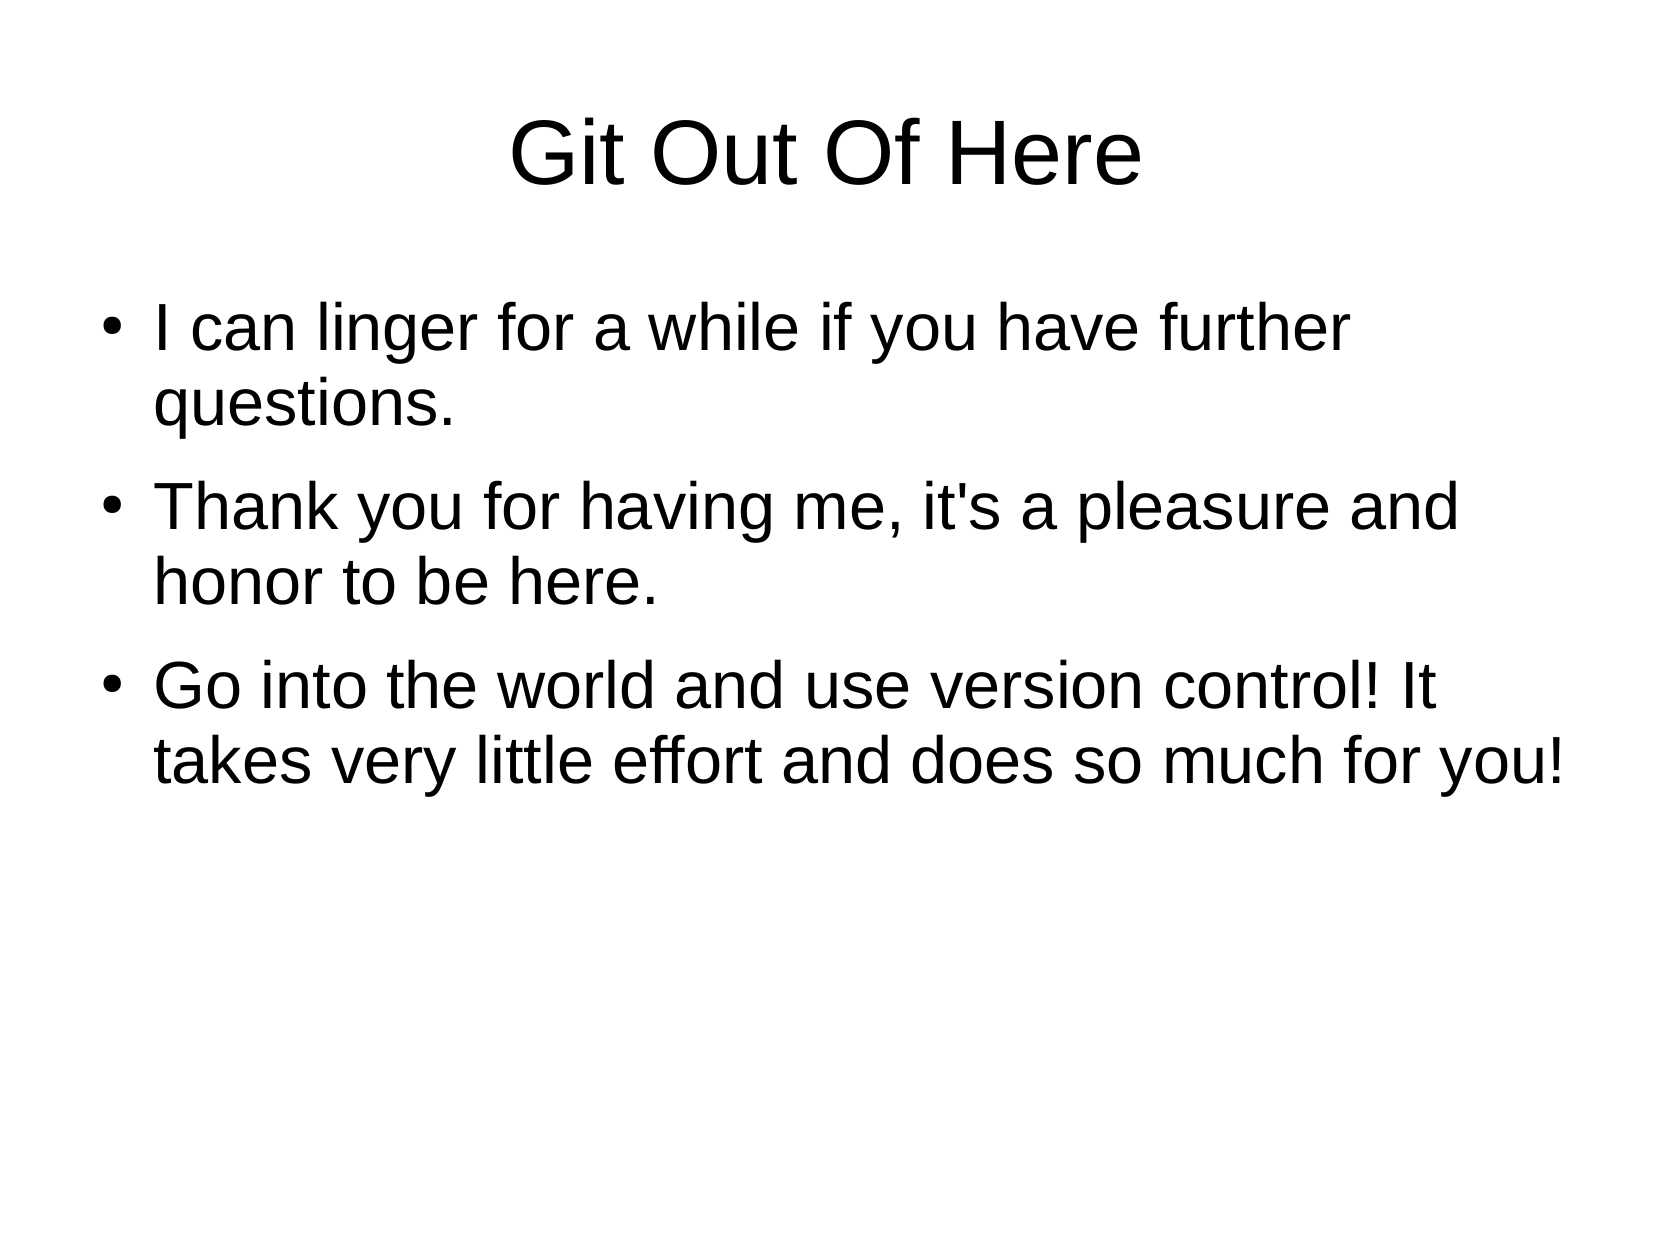

# Git Out Of Here
I can linger for a while if you have further questions.
Thank you for having me, it's a pleasure and honor to be here.
Go into the world and use version control! It takes very little effort and does so much for you!